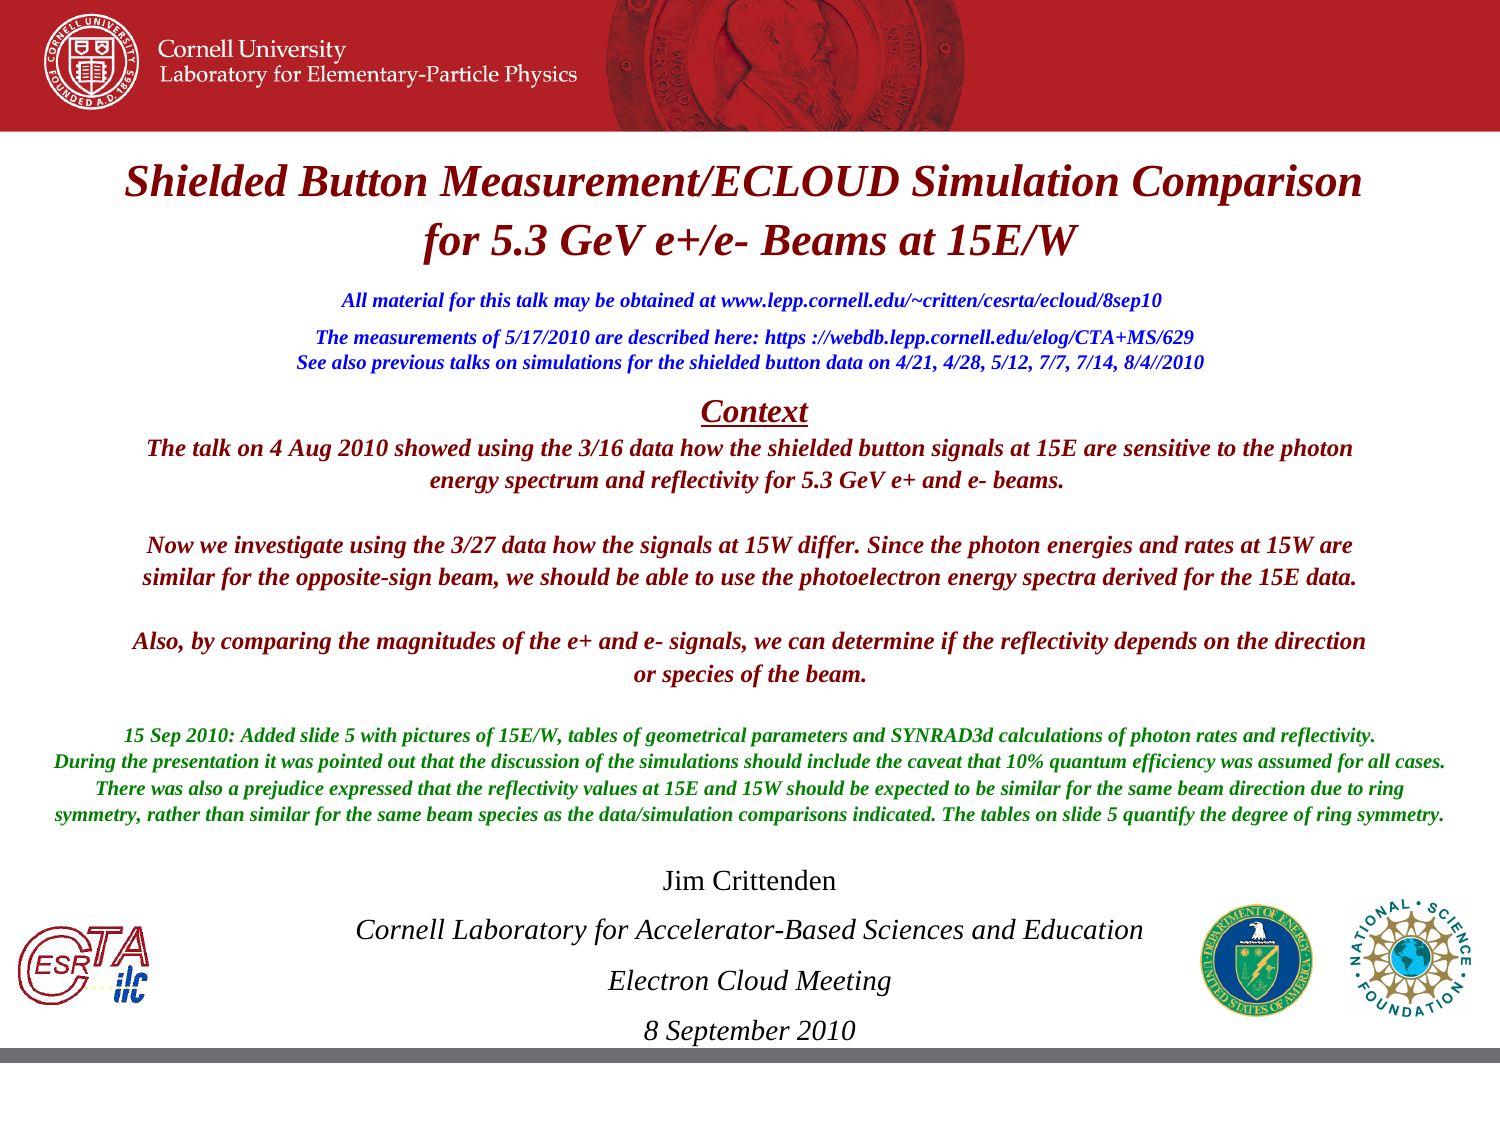

Shielded Button Measurement/ECLOUD Simulation Comparison
for 5.3 GeV e+/e- Beams at 15E/W
 All material for this talk may be obtained at www.lepp.cornell.edu/~critten/cesrta/ecloud/8sep10
 The measurements of 5/17/2010 are described here: https ://webdb.lepp.cornell.edu/elog/CTA+MS/629
See also previous talks on simulations for the shielded button data on 4/21, 4/28, 5/12, 7/7, 7/14, 8/4//2010
 Context
The talk on 4 Aug 2010 showed using the 3/16 data how the shielded button signals at 15E are sensitive to the photon energy spectrum and reflectivity for 5.3 GeV e+ and e- beams.
Now we investigate using the 3/27 data how the signals at 15W differ. Since the photon energies and rates at 15W are similar for the opposite-sign beam, we should be able to use the photoelectron energy spectra derived for the 15E data.
Also, by comparing the magnitudes of the e+ and e- signals, we can determine if the reflectivity depends on the direction or species of the beam.
15 Sep 2010: Added slide 5 with pictures of 15E/W, tables of geometrical parameters and SYNRAD3d calculations of photon rates and reflectivity.
During the presentation it was pointed out that the discussion of the simulations should include the caveat that 10% quantum efficiency was assumed for all cases.
There was also a prejudice expressed that the reflectivity values at 15E and 15W should be expected to be similar for the same beam direction due to ring symmetry, rather than similar for the same beam species as the data/simulation comparisons indicated. The tables on slide 5 quantify the degree of ring symmetry.
# Jim Crittenden
Cornell Laboratory for Accelerator-Based Sciences and Education
Electron Cloud Meeting
8 September 2010